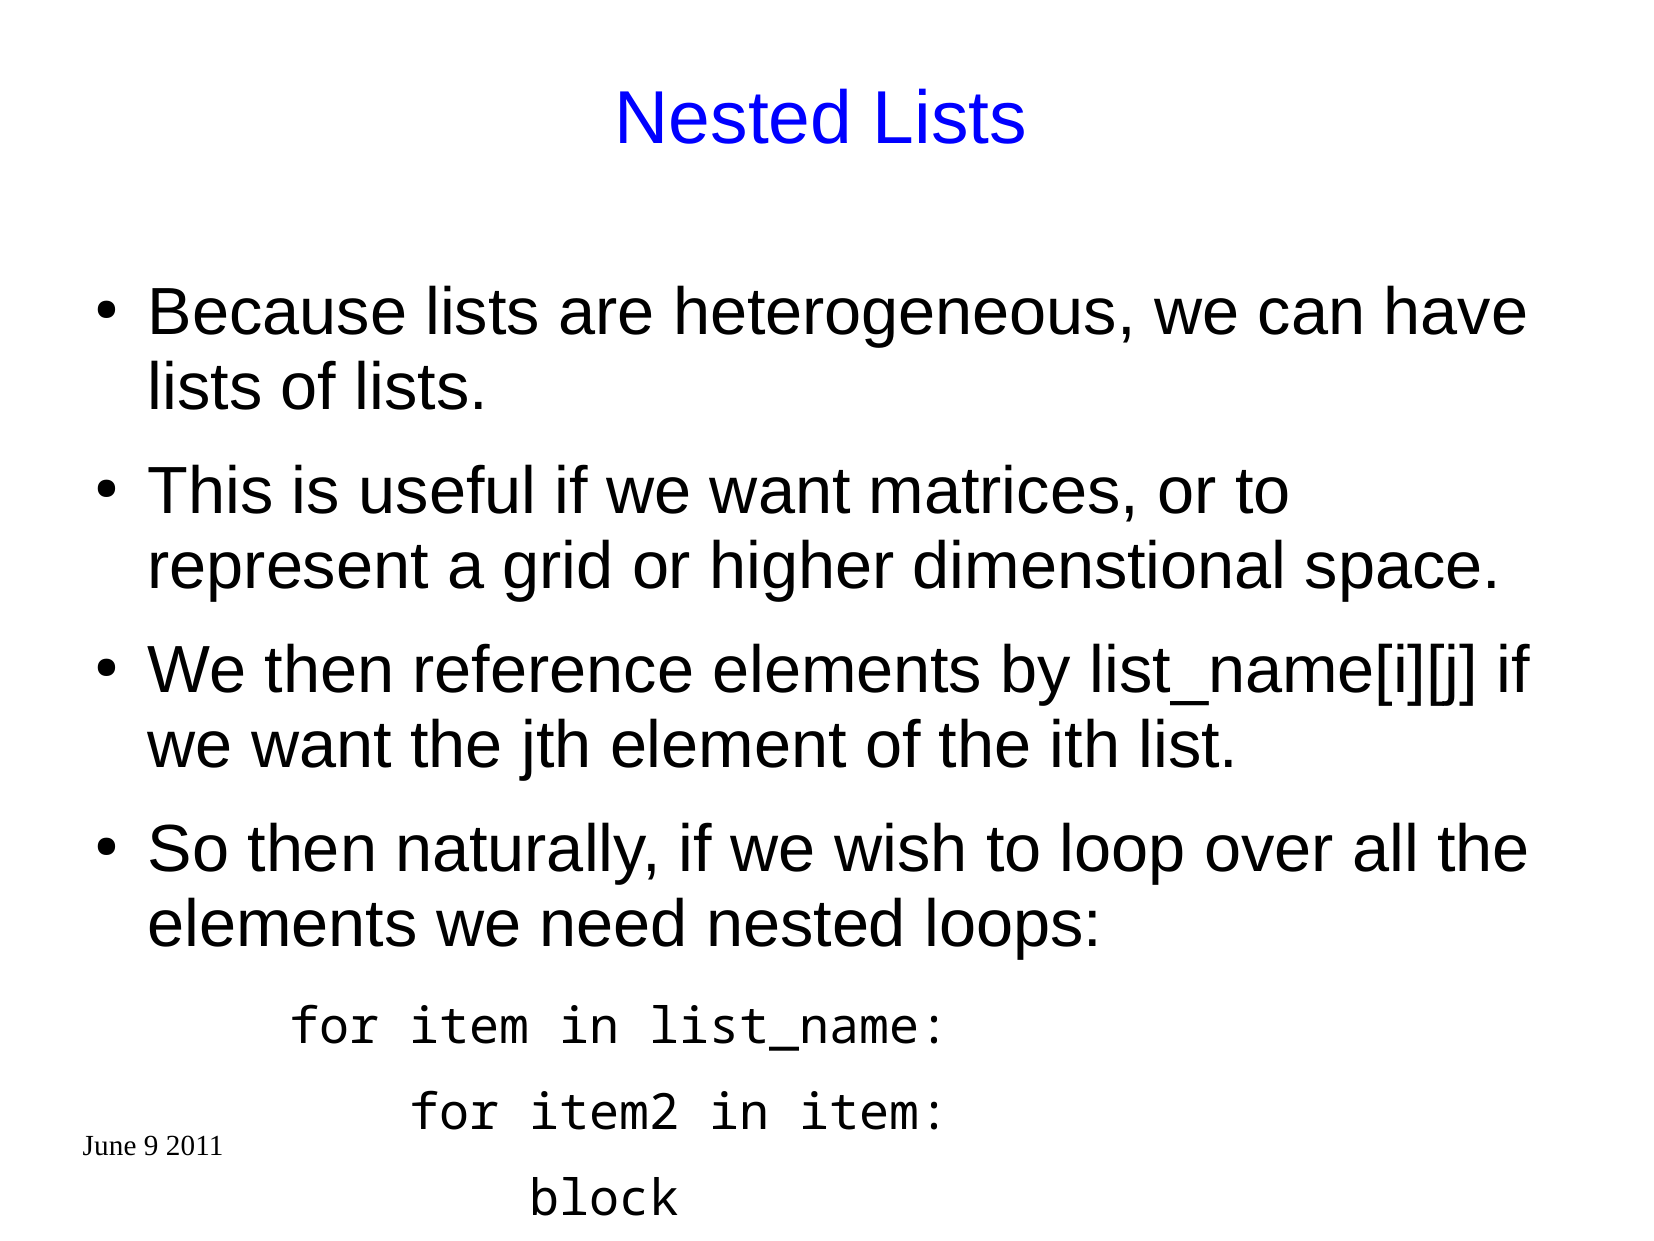

# Nested Lists
Because lists are heterogeneous, we can have lists of lists.
This is useful if we want matrices, or to represent a grid or higher dimenstional space.
We then reference elements by list_name[i][j] if we want the jth element of the ith list.
So then naturally, if we wish to loop over all the elements we need nested loops:
for item in list_name:
 for item2 in item:
 block
June 9 2011